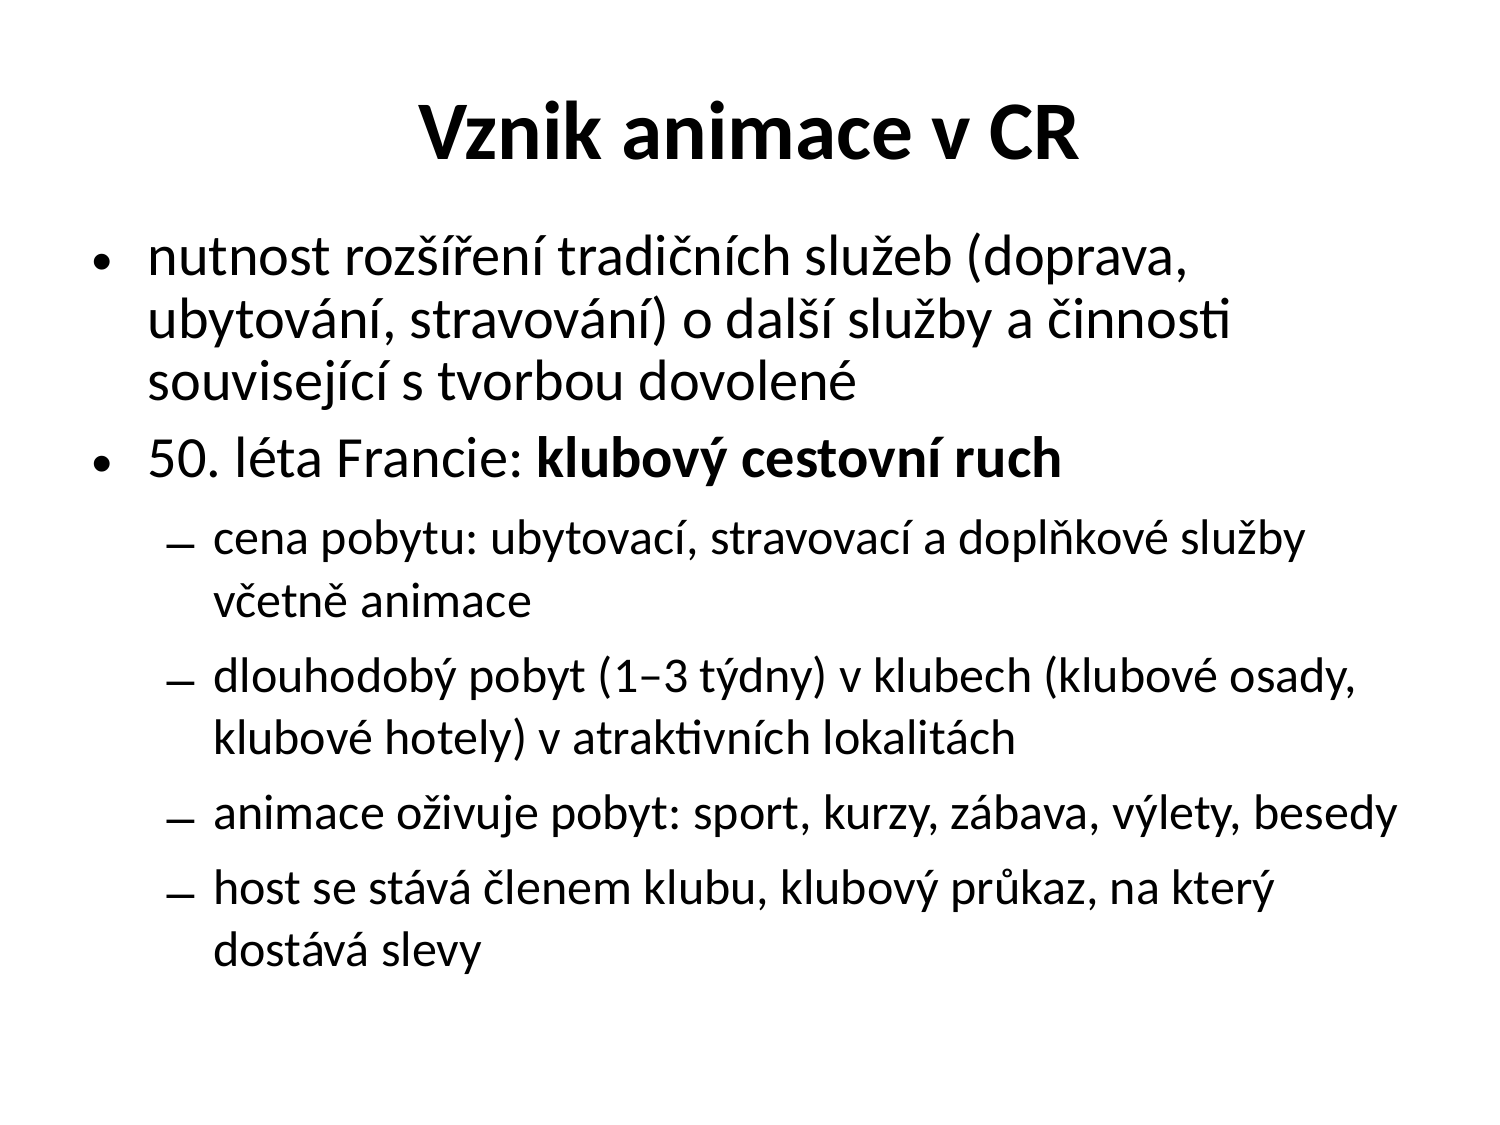

# Vznik animace v CR
nutnost rozšíření tradičních služeb (doprava, ubytování, stravování) o další služby a činnosti související s tvorbou dovolené
50. léta Francie: klubový cestovní ruch
cena pobytu: ubytovací, stravovací a doplňkové služby včetně animace
dlouhodobý pobyt (1–3 týdny) v klubech (klubové osady, klubové hotely) v atraktivních lokalitách
animace oživuje pobyt: sport, kurzy, zábava, výlety, besedy
host se stává členem klubu, klubový průkaz, na který dostává slevy